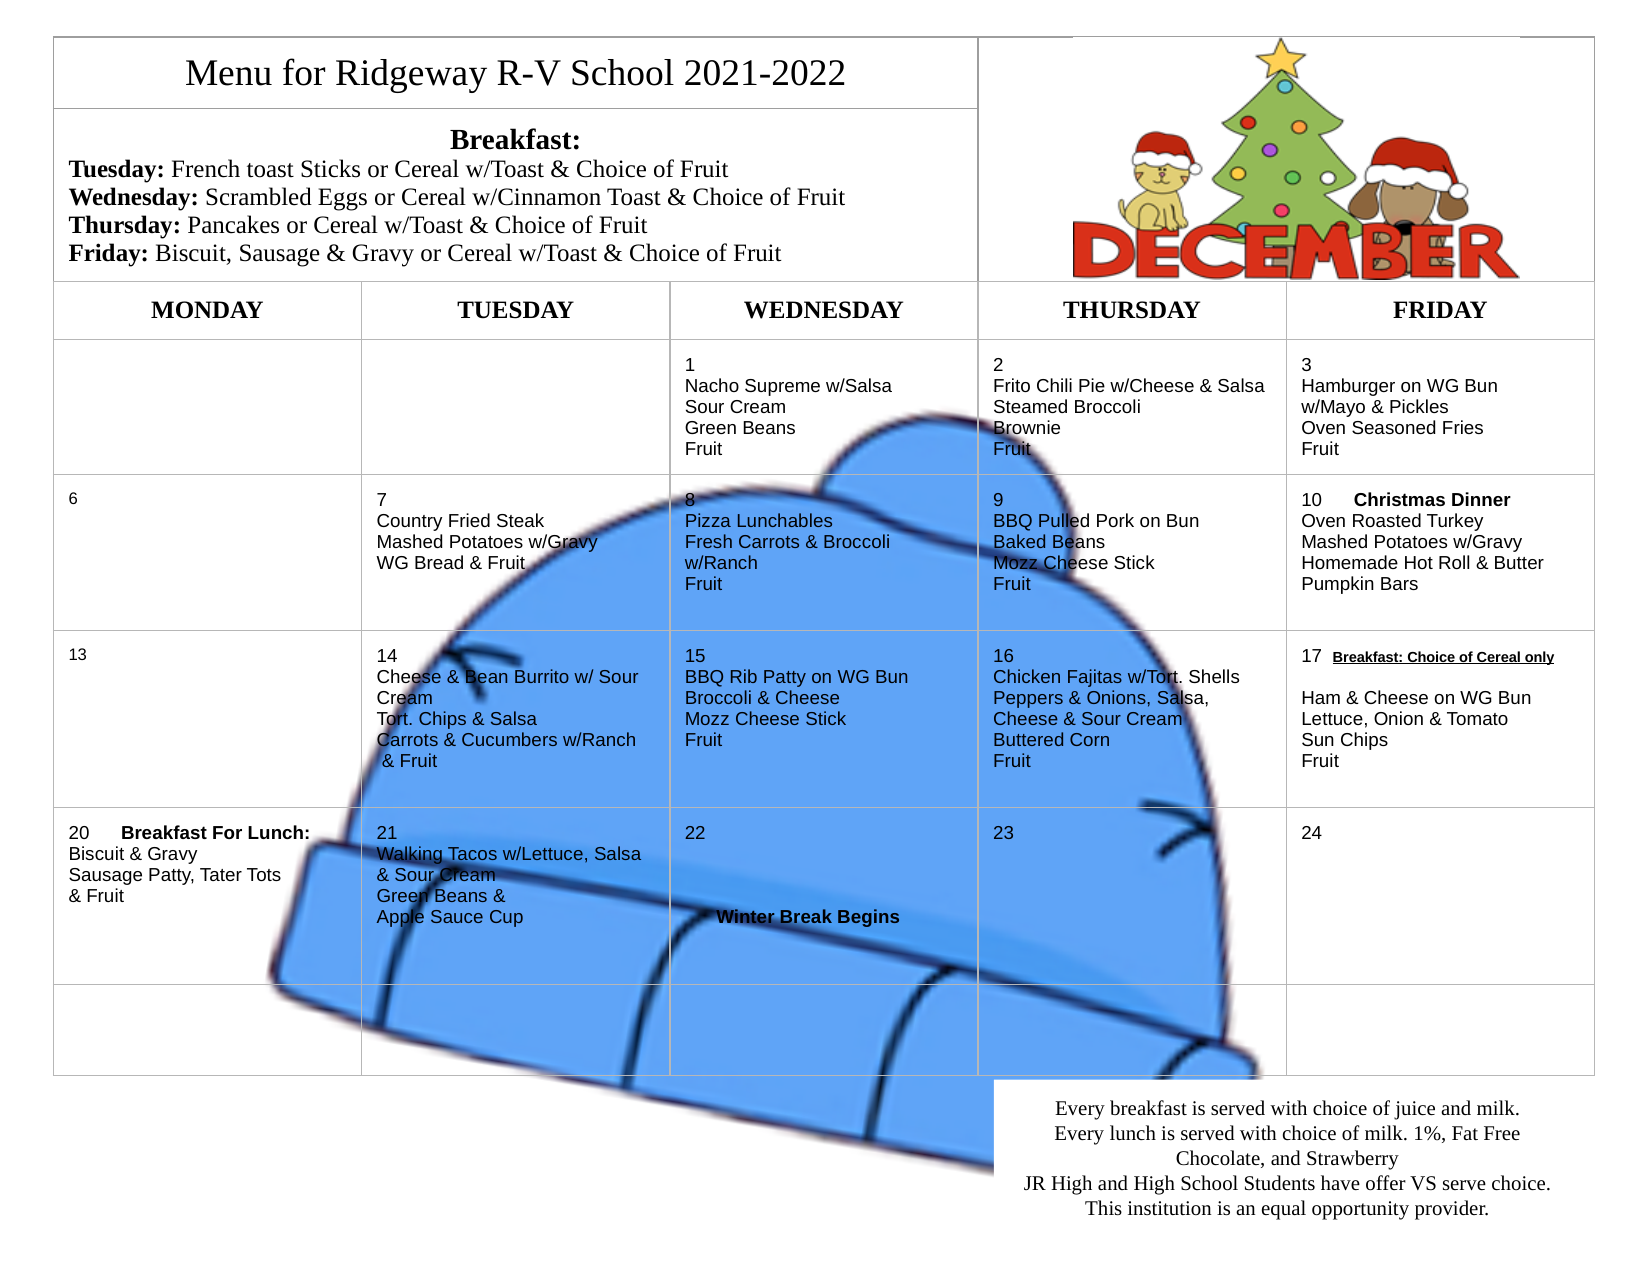

| Menu for Ridgeway R-V School 2021-2022 | | | | |
| --- | --- | --- | --- | --- |
| Breakfast: Tuesday: French toast Sticks or Cereal w/Toast & Choice of Fruit Wednesday: Scrambled Eggs or Cereal w/Cinnamon Toast & Choice of Fruit Thursday: Pancakes or Cereal w/Toast & Choice of Fruit Friday: Biscuit, Sausage & Gravy or Cereal w/Toast & Choice of Fruit | | | | |
| MONDAY | TUESDAY | WEDNESDAY | THURSDAY | FRIDAY |
| | | 1 Nacho Supreme w/Salsa Sour Cream Green Beans Fruit | 2 Frito Chili Pie w/Cheese & Salsa Steamed Broccoli Brownie Fruit | 3 Hamburger on WG Bun w/Mayo & Pickles Oven Seasoned Fries Fruit |
| 6 | 7 Country Fried Steak Mashed Potatoes w/Gravy WG Bread & Fruit | 8 Pizza Lunchables Fresh Carrots & Broccoli w/Ranch Fruit | 9 BBQ Pulled Pork on Bun Baked Beans Mozz Cheese Stick Fruit | 10 Christmas Dinner Oven Roasted Turkey Mashed Potatoes w/Gravy Homemade Hot Roll & Butter Pumpkin Bars |
| 13 | 14 Cheese & Bean Burrito w/ Sour Cream Tort. Chips & Salsa Carrots & Cucumbers w/Ranch & Fruit | 15 BBQ Rib Patty on WG Bun Broccoli & Cheese Mozz Cheese Stick Fruit | 16 Chicken Fajitas w/Tort. Shells Peppers & Onions, Salsa, Cheese & Sour Cream Buttered Corn Fruit | 17 Breakfast: Choice of Cereal only Ham & Cheese on WG Bun Lettuce, Onion & Tomato Sun Chips Fruit |
| 20 Breakfast For Lunch: Biscuit & Gravy Sausage Patty, Tater Tots & Fruit | 21 Walking Tacos w/Lettuce, Salsa & Sour Cream Green Beans & Apple Sauce Cup | 22 Winter Break Begins | 23 | 24 |
| | | | | |
Every breakfast is served with choice of juice and milk.
Every lunch is served with choice of milk. 1%, Fat Free Chocolate, and Strawberry
JR High and High School Students have offer VS serve choice.
This institution is an equal opportunity provider.